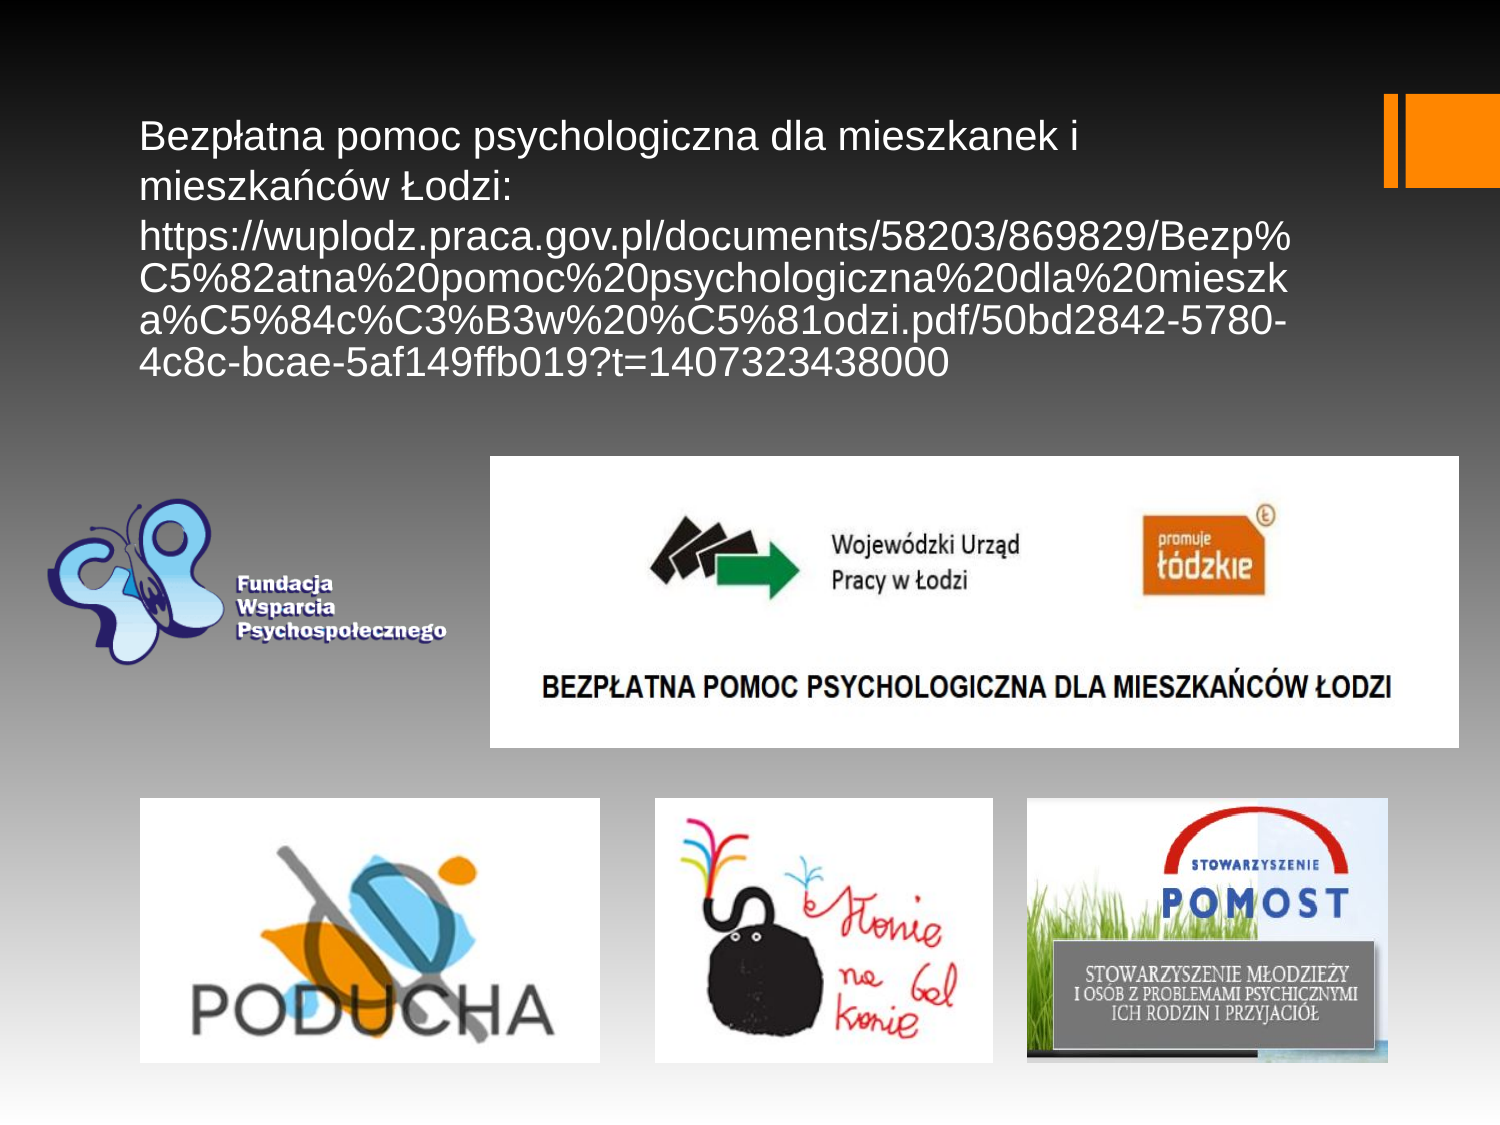

Bezpłatna pomoc psychologiczna dla mieszkanek i mieszkańców Łodzi: https://wuplodz.praca.gov.pl/documents/58203/869829/Bezp%C5%82atna%20pomoc%20psychologiczna%20dla%20mieszka%C5%84c%C3%B3w%20%C5%81odzi.pdf/50bd2842-5780-4c8c-bcae-5af149ffb019?t=1407323438000